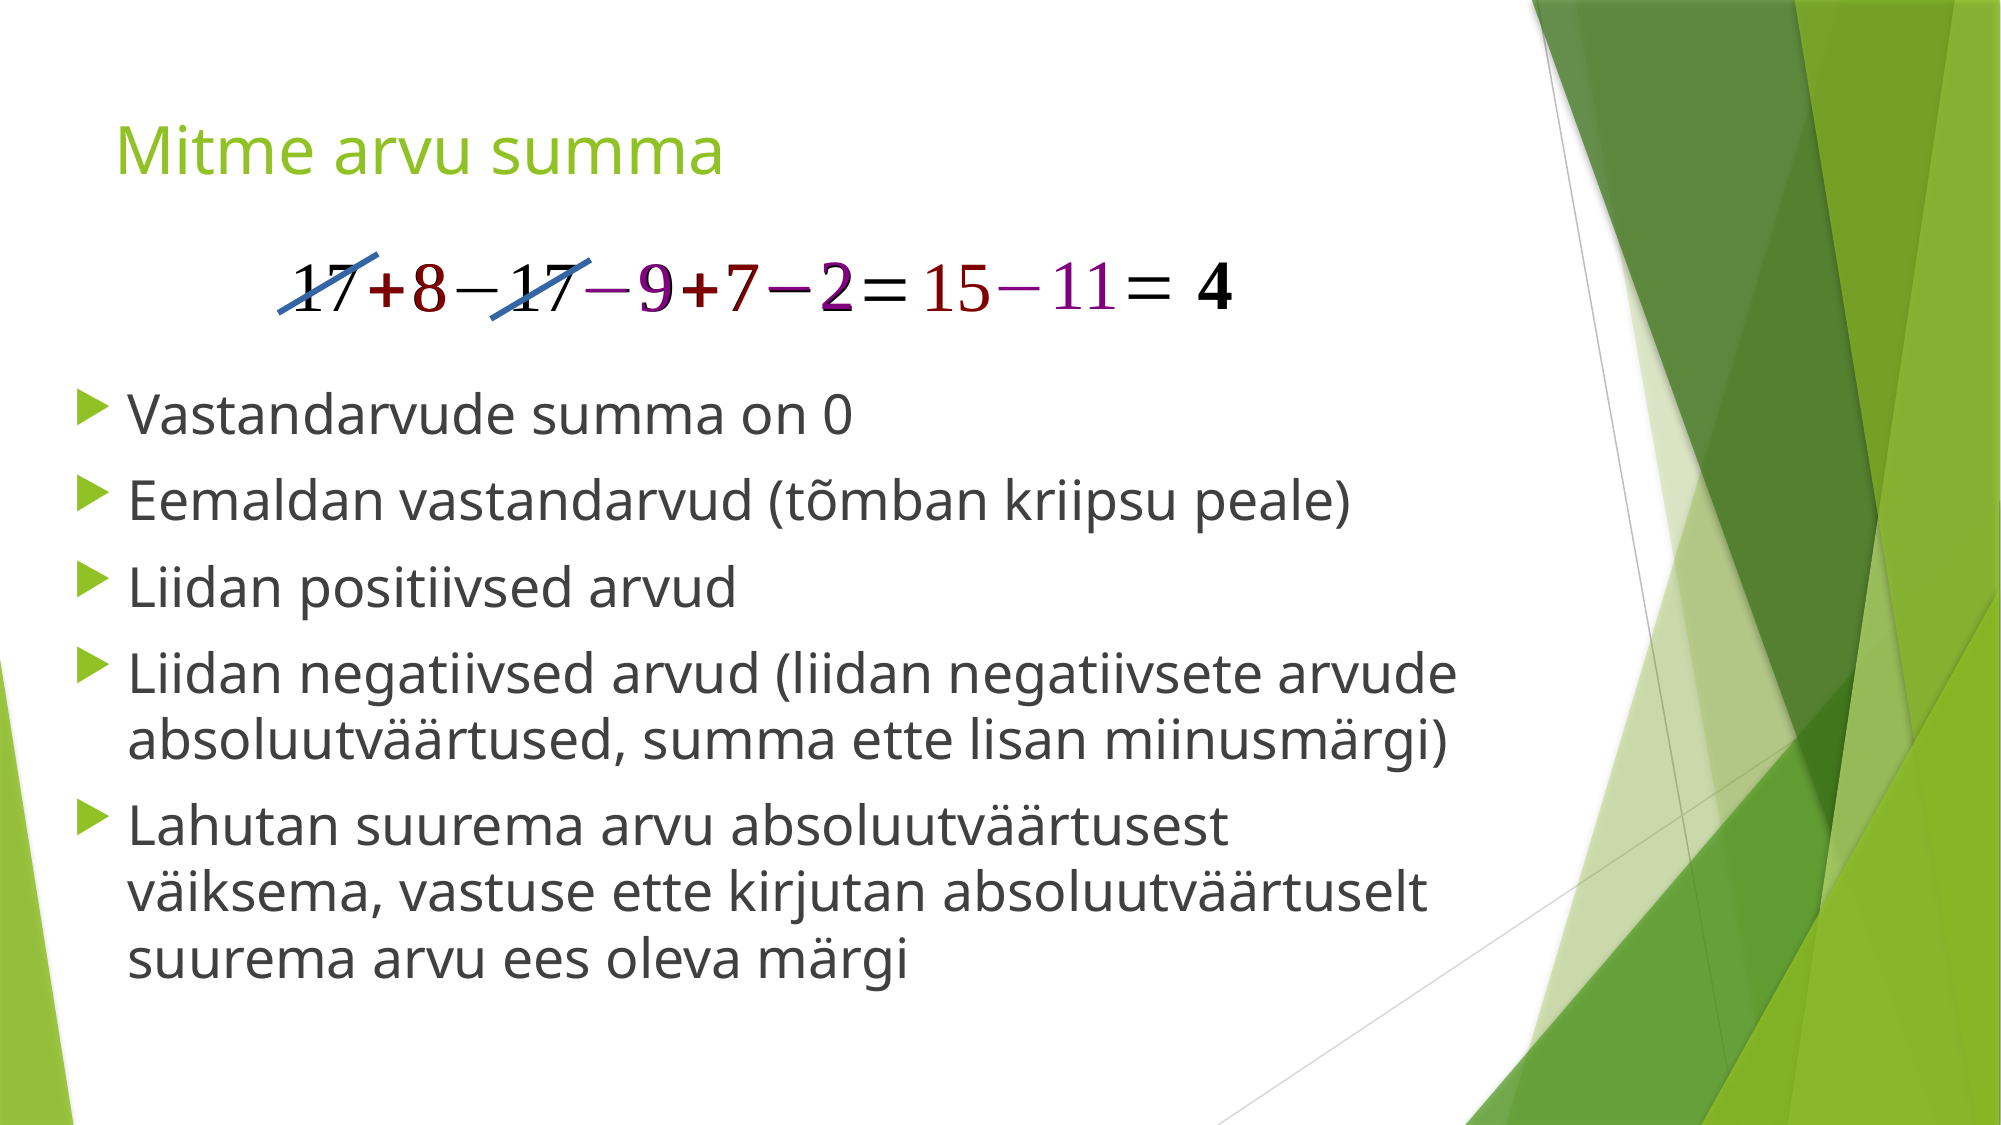

# Mitme arvu summa
Vastandarvude summa on 0
Eemaldan vastandarvud (tõmban kriipsu peale)
Liidan positiivsed arvud
Liidan negatiivsed arvud (liidan negatiivsete arvude absoluutväärtused, summa ette lisan miinusmärgi)
Lahutan suurema arvu absoluutväärtusest väiksema, vastuse ette kirjutan absoluutväärtuselt suurema arvu ees oleva märgi